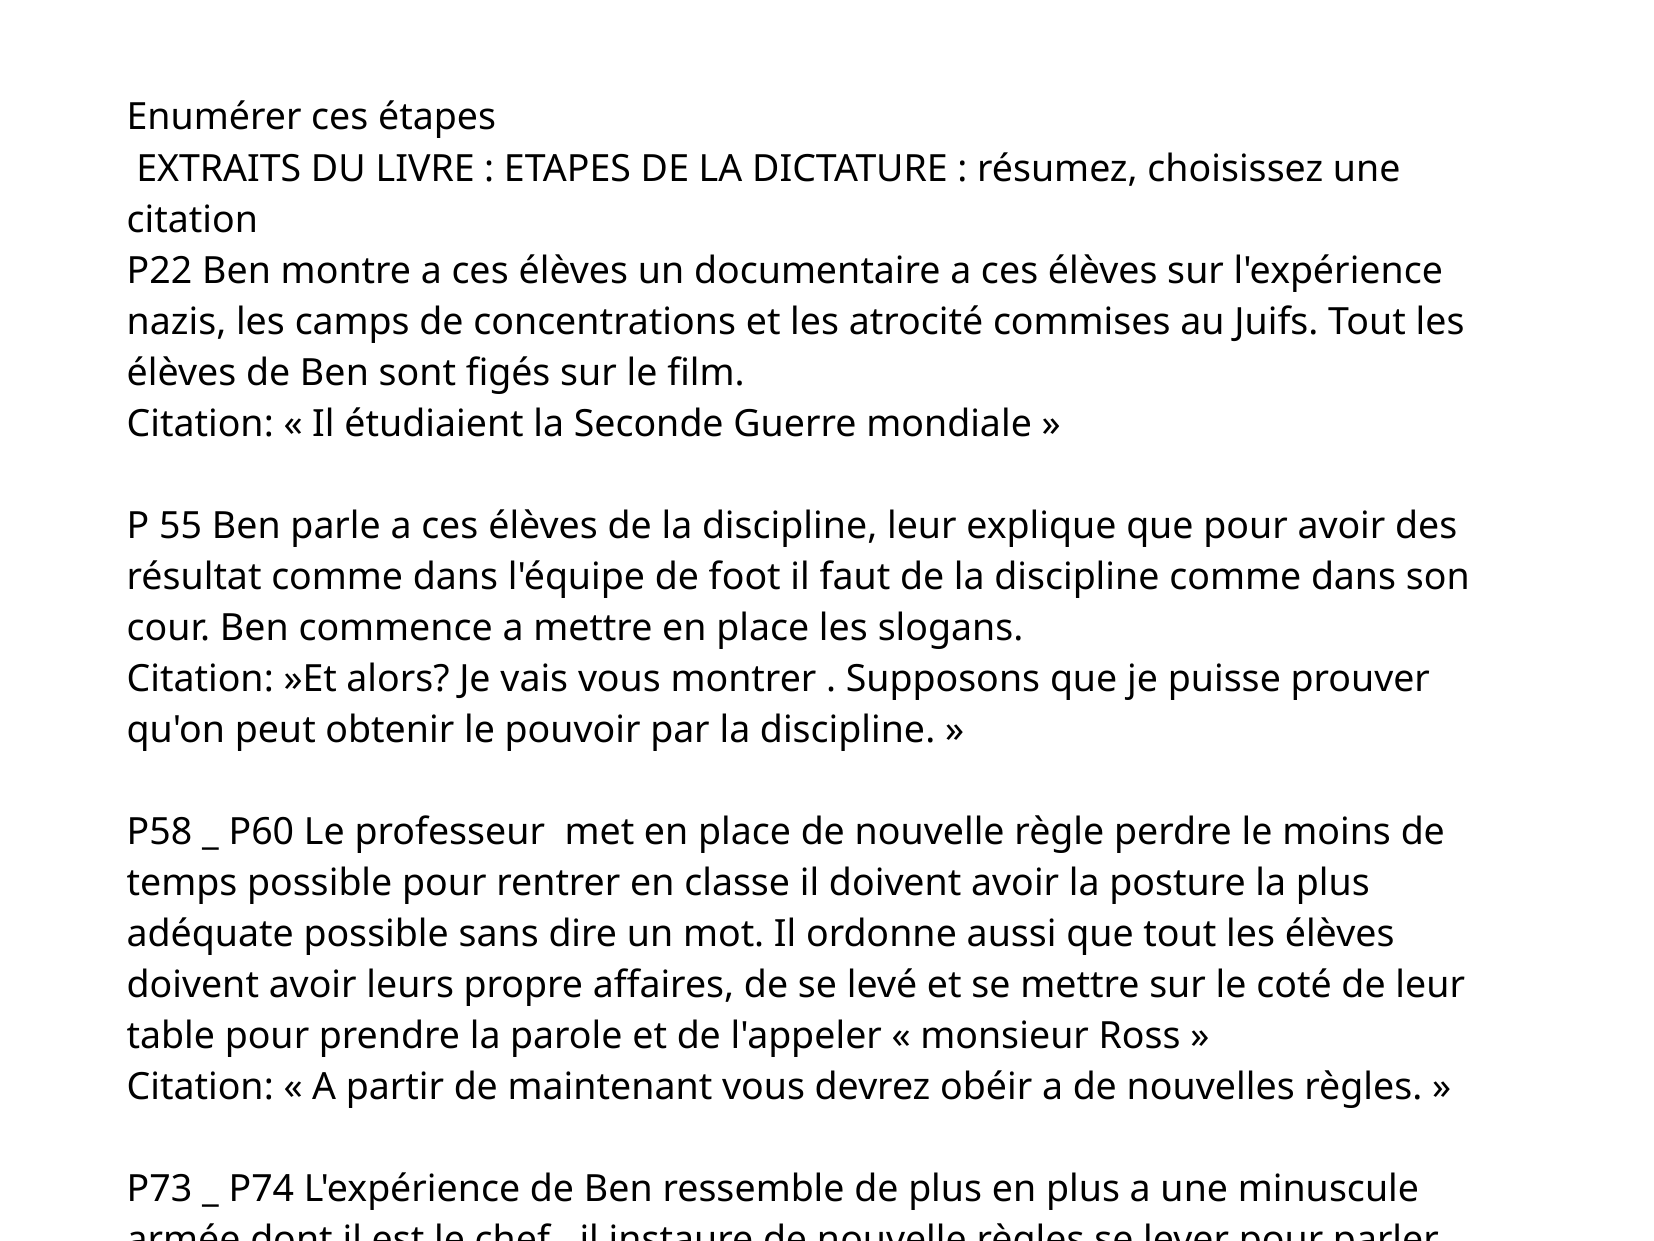

Enumérer ces étapes
 EXTRAITS DU LIVRE : ETAPES DE LA DICTATURE : résumez, choisissez une citation
P22 Ben montre a ces élèves un documentaire a ces élèves sur l'expérience nazis, les camps de concentrations et les atrocité commises au Juifs. Tout les élèves de Ben sont figés sur le film.
Citation: « Il étudiaient la Seconde Guerre mondiale »
P 55 Ben parle a ces élèves de la discipline, leur explique que pour avoir des résultat comme dans l'équipe de foot il faut de la discipline comme dans son cour. Ben commence a mettre en place les slogans.
Citation: »Et alors? Je vais vous montrer . Supposons que je puisse prouver qu'on peut obtenir le pouvoir par la discipline. »
P58 _ P60 Le professeur met en place de nouvelle règle perdre le moins de temps possible pour rentrer en classe il doivent avoir la posture la plus adéquate possible sans dire un mot. Il ordonne aussi que tout les élèves doivent avoir leurs propre affaires, de se levé et se mettre sur le coté de leur table pour prendre la parole et de l'appeler « monsieur Ross »
Citation: « A partir de maintenant vous devrez obéir a de nouvelles règles. »
P73 _ P74 L'expérience de Ben ressemble de plus en plus a une minuscule armée dont il est le chef , il instaure de nouvelle règles se lever pour parler l'appeler « monsieur Ross» et maintenant un nom de clan un symbole et un salut.
Citation:  « A partir de maintenant ,notre communauté, notre mouvement s'appellera la Vague. »
P96 Le professeur Ben passe dans les rangs pour distribué au élèves des petits cartons jaunes. Ces élèves au remarqué la tenue de leur professeur, il etait habillé d'une veste bleu et d'une chemise blanche.
Citation:  « M.Ross avait changé sa façon de s'habiller »
P97 _ 101